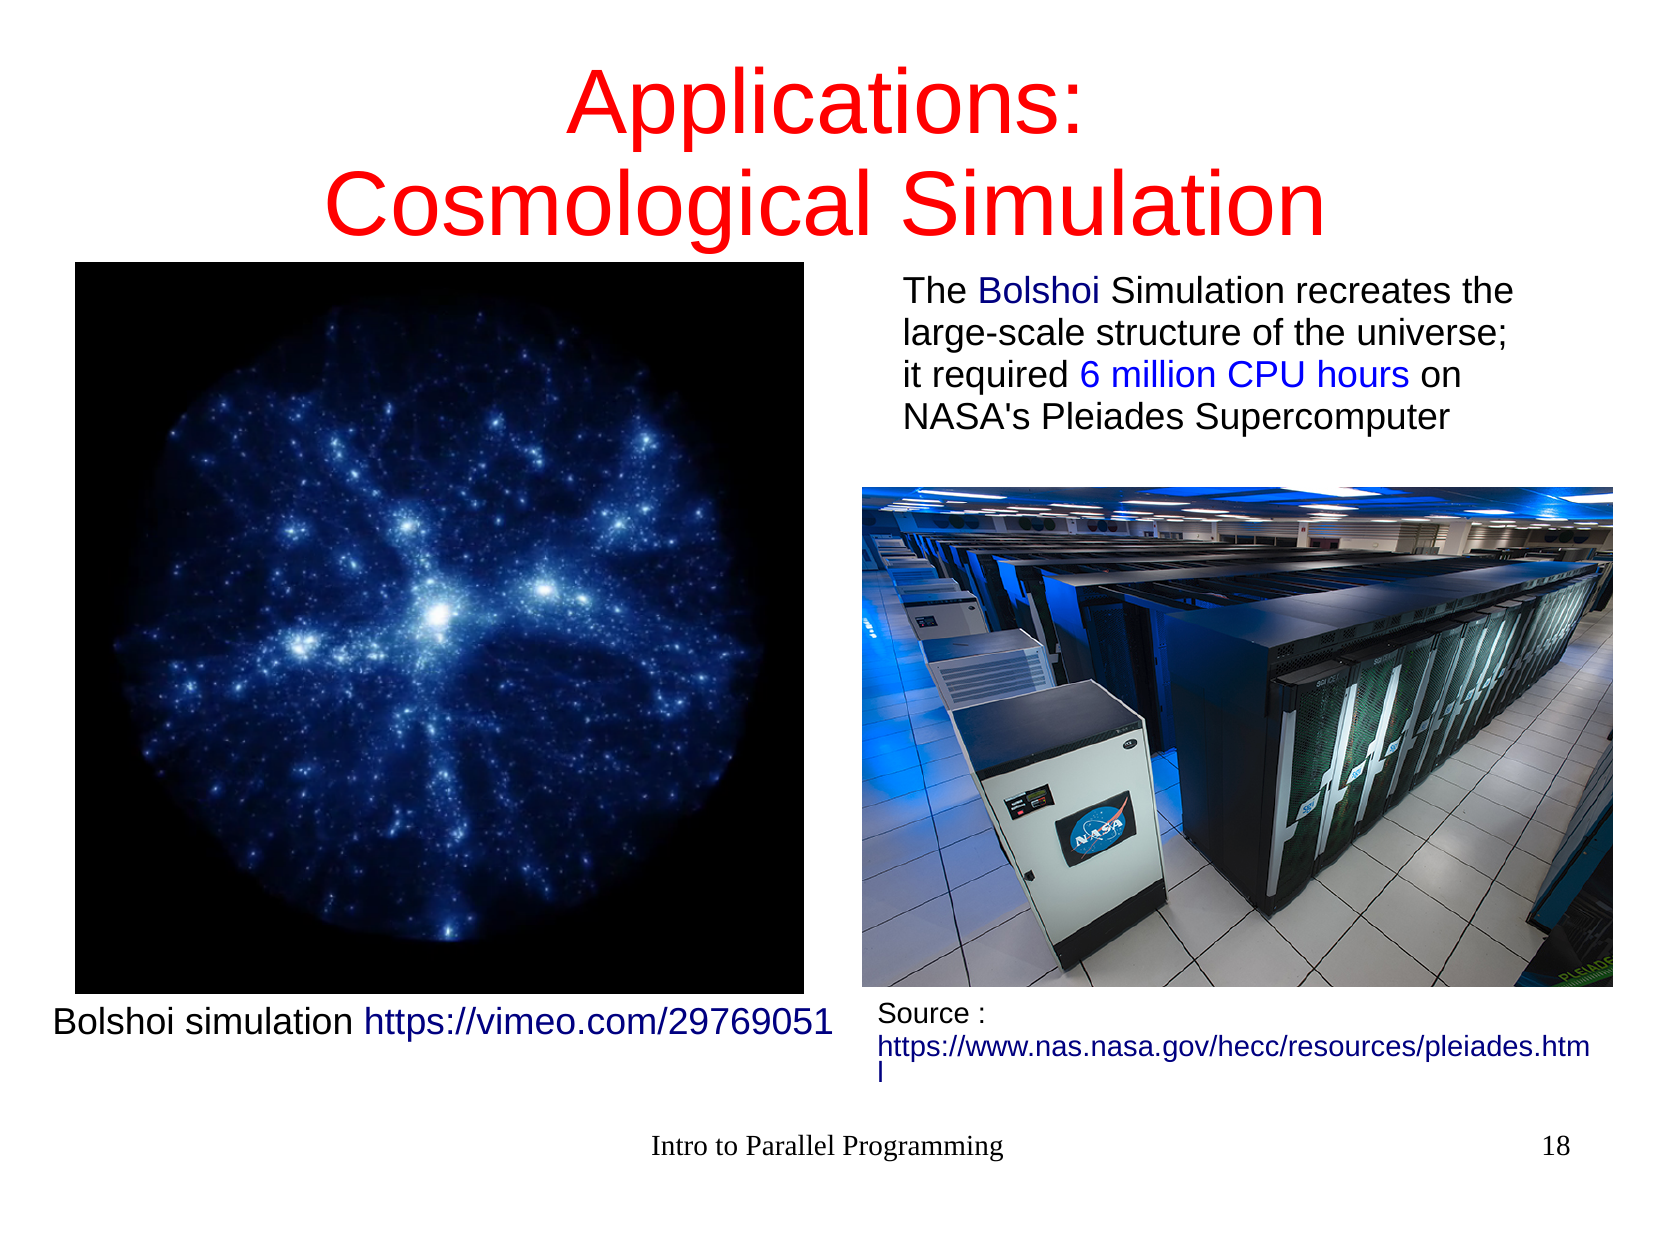

# Applications: Cosmological Simulation
The Bolshoi Simulation recreates the large-scale structure of the universe; it required 6 million CPU hours on NASA's Pleiades Supercomputer
Source : https://www.nas.nasa.gov/hecc/resources/pleiades.html
Bolshoi simulation https://vimeo.com/29769051
Intro to Parallel Programming
18